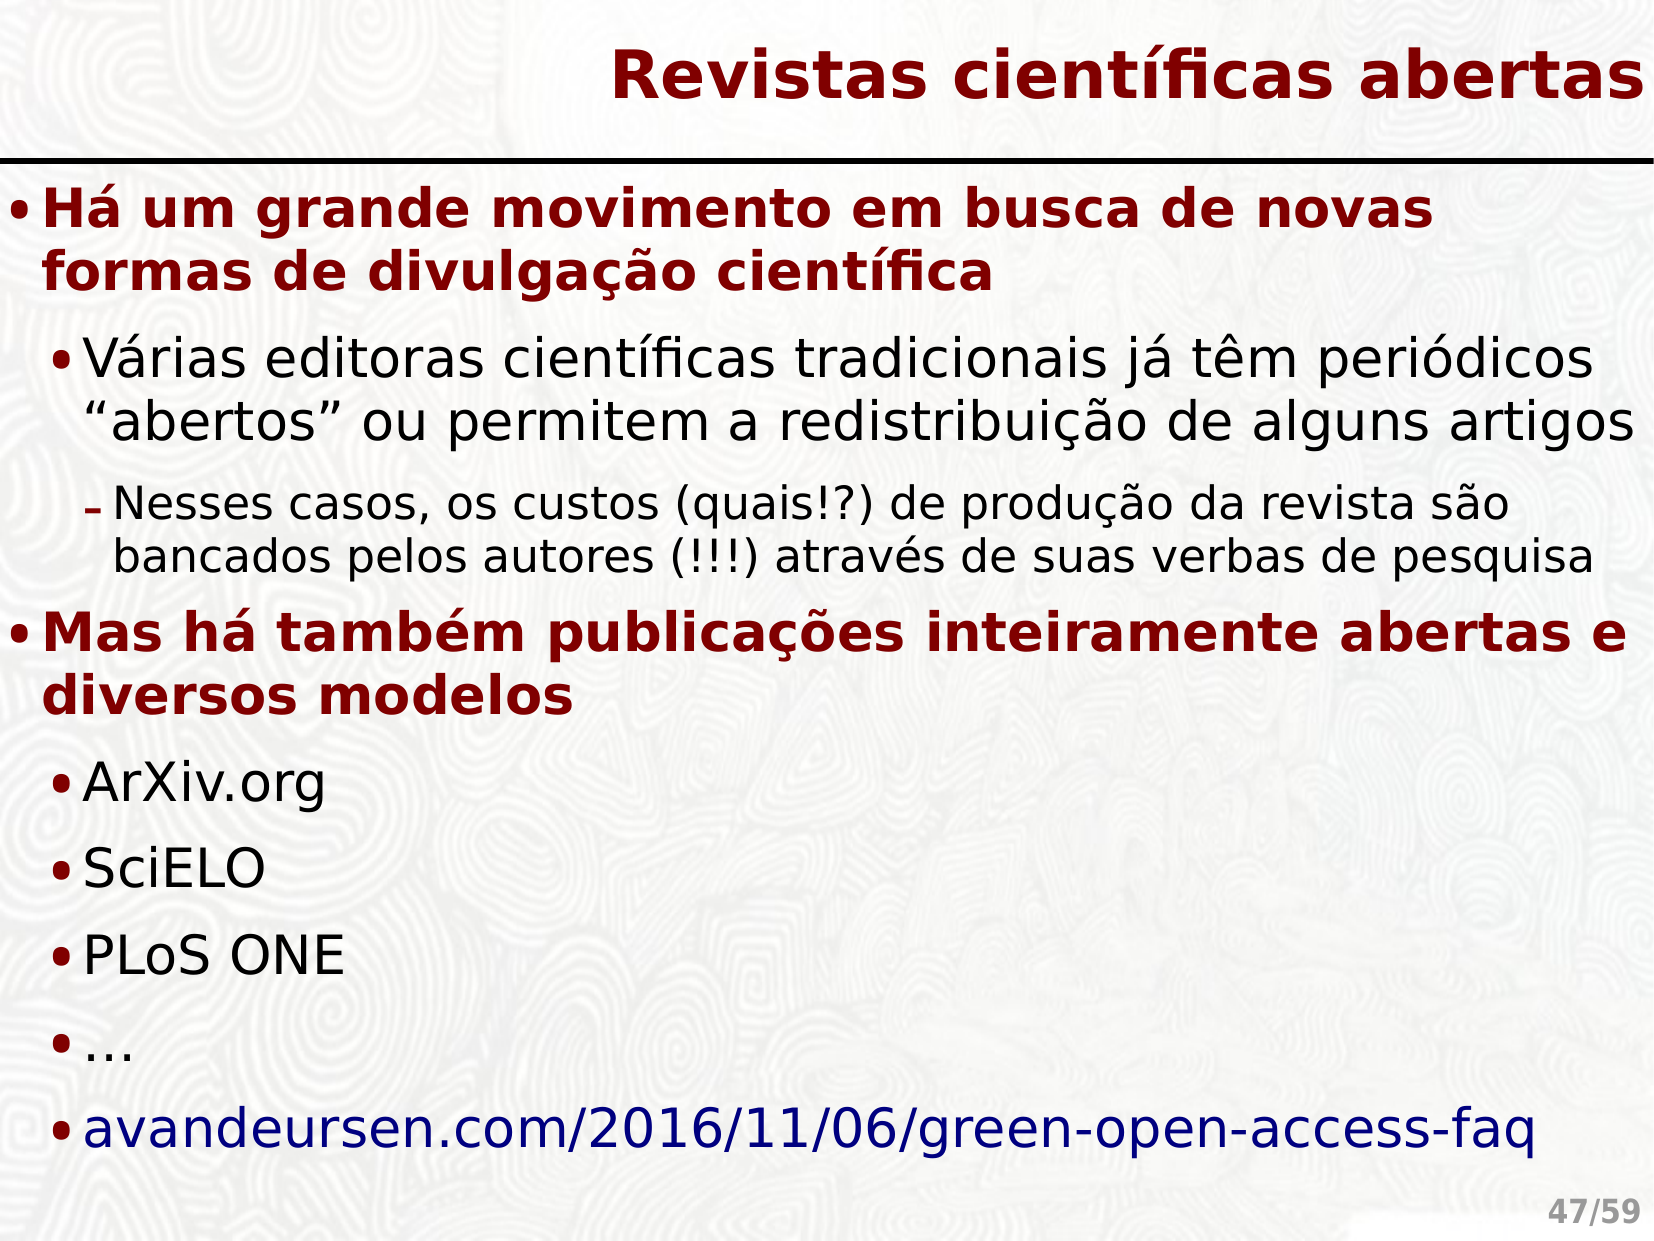

# Revistas científicas abertas
Há um grande movimento em busca de novas formas de divulgação científica
Várias editoras científicas tradicionais já têm periódicos “abertos” ou permitem a redistribuição de alguns artigos
Nesses casos, os custos (quais!?) de produção da revista são bancados pelos autores (!!!) através de suas verbas de pesquisa
Mas há também publicações inteiramente abertas e diversos modelos
ArXiv.org
SciELO
PLoS ONE
…
avandeursen.com/2016/11/06/green-open-access-faq
47